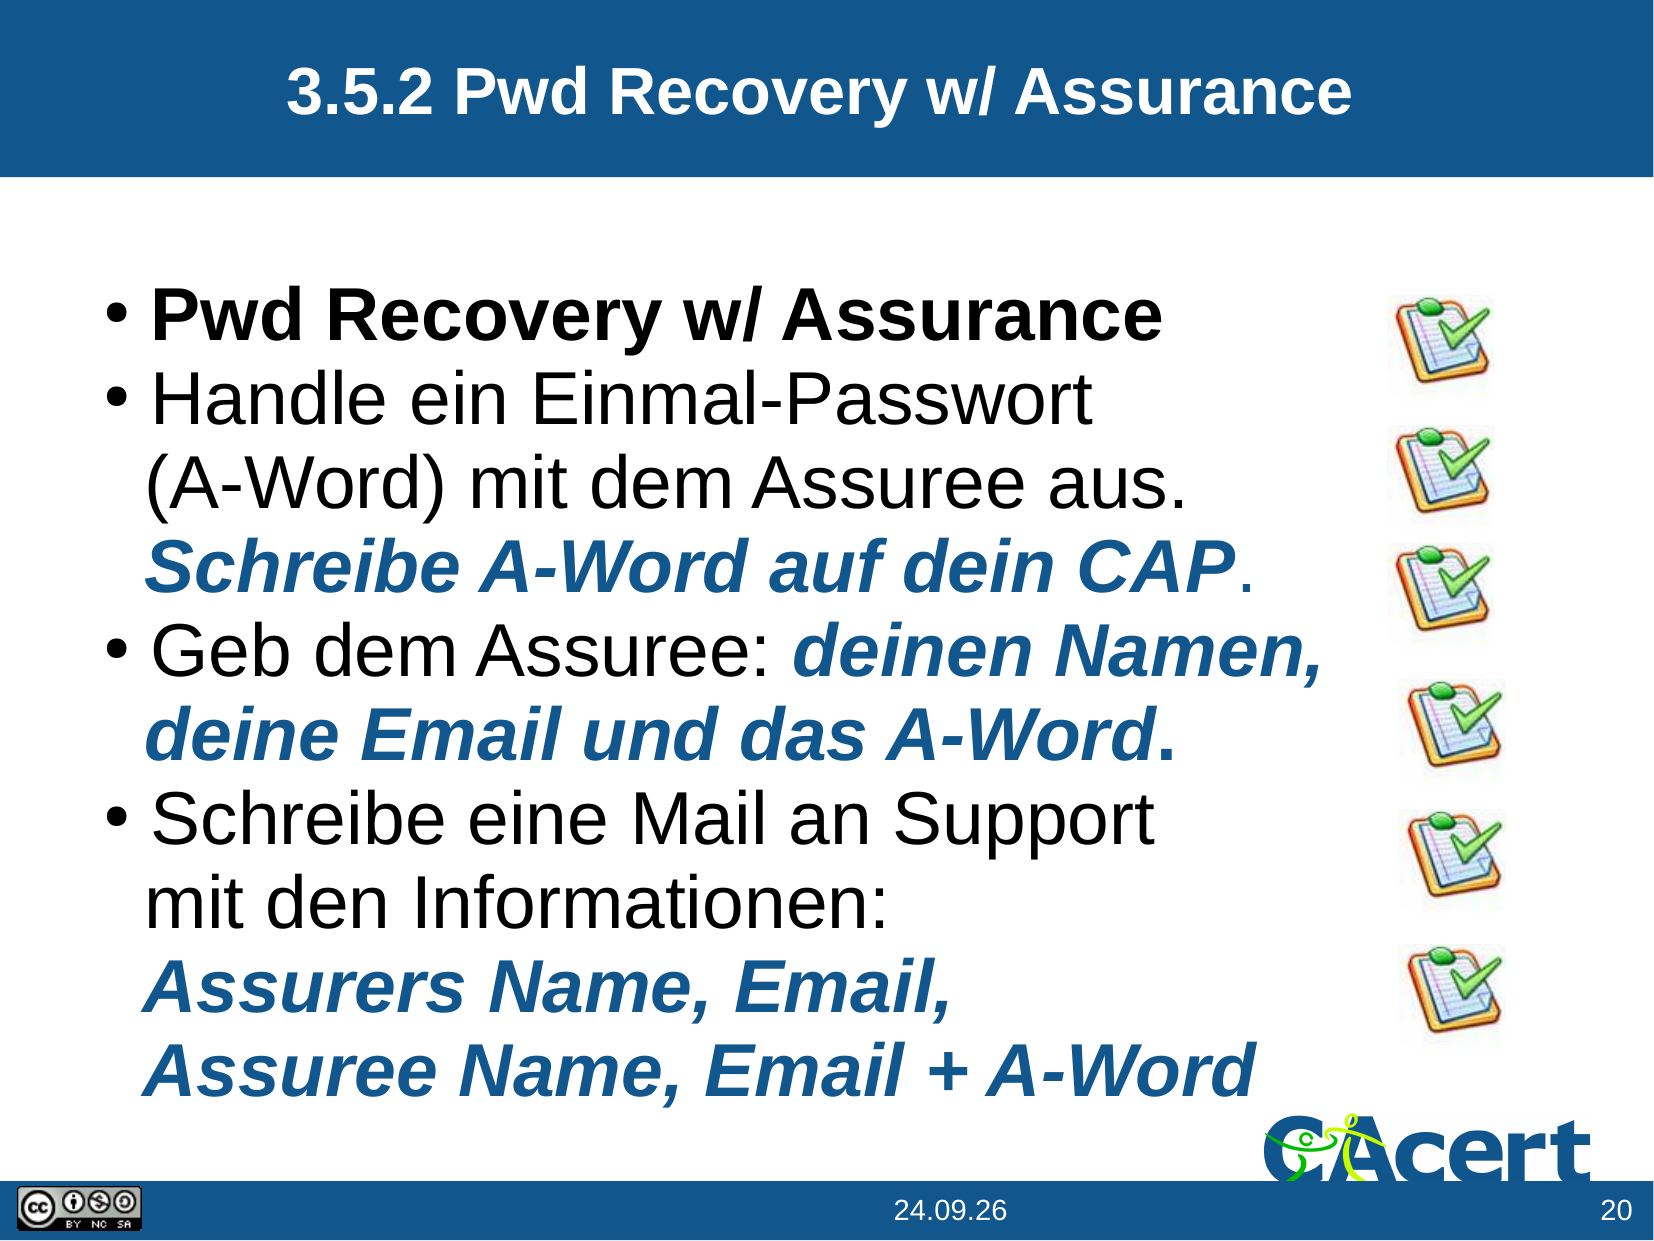

# 3.5.2 Pwd Recovery w/ Assurance
 Pwd Recovery w/ Assurance
 Handle ein Einmal-Passwort
 (A-Word) mit dem Assuree aus.
 Schreibe A-Word auf dein CAP.
 Geb dem Assuree: deinen Namen,
 deine Email und das A-Word.
 Schreibe eine Mail an Support
 mit den Informationen:
 Assurers Name, Email,
 Assuree Name, Email + A-Word